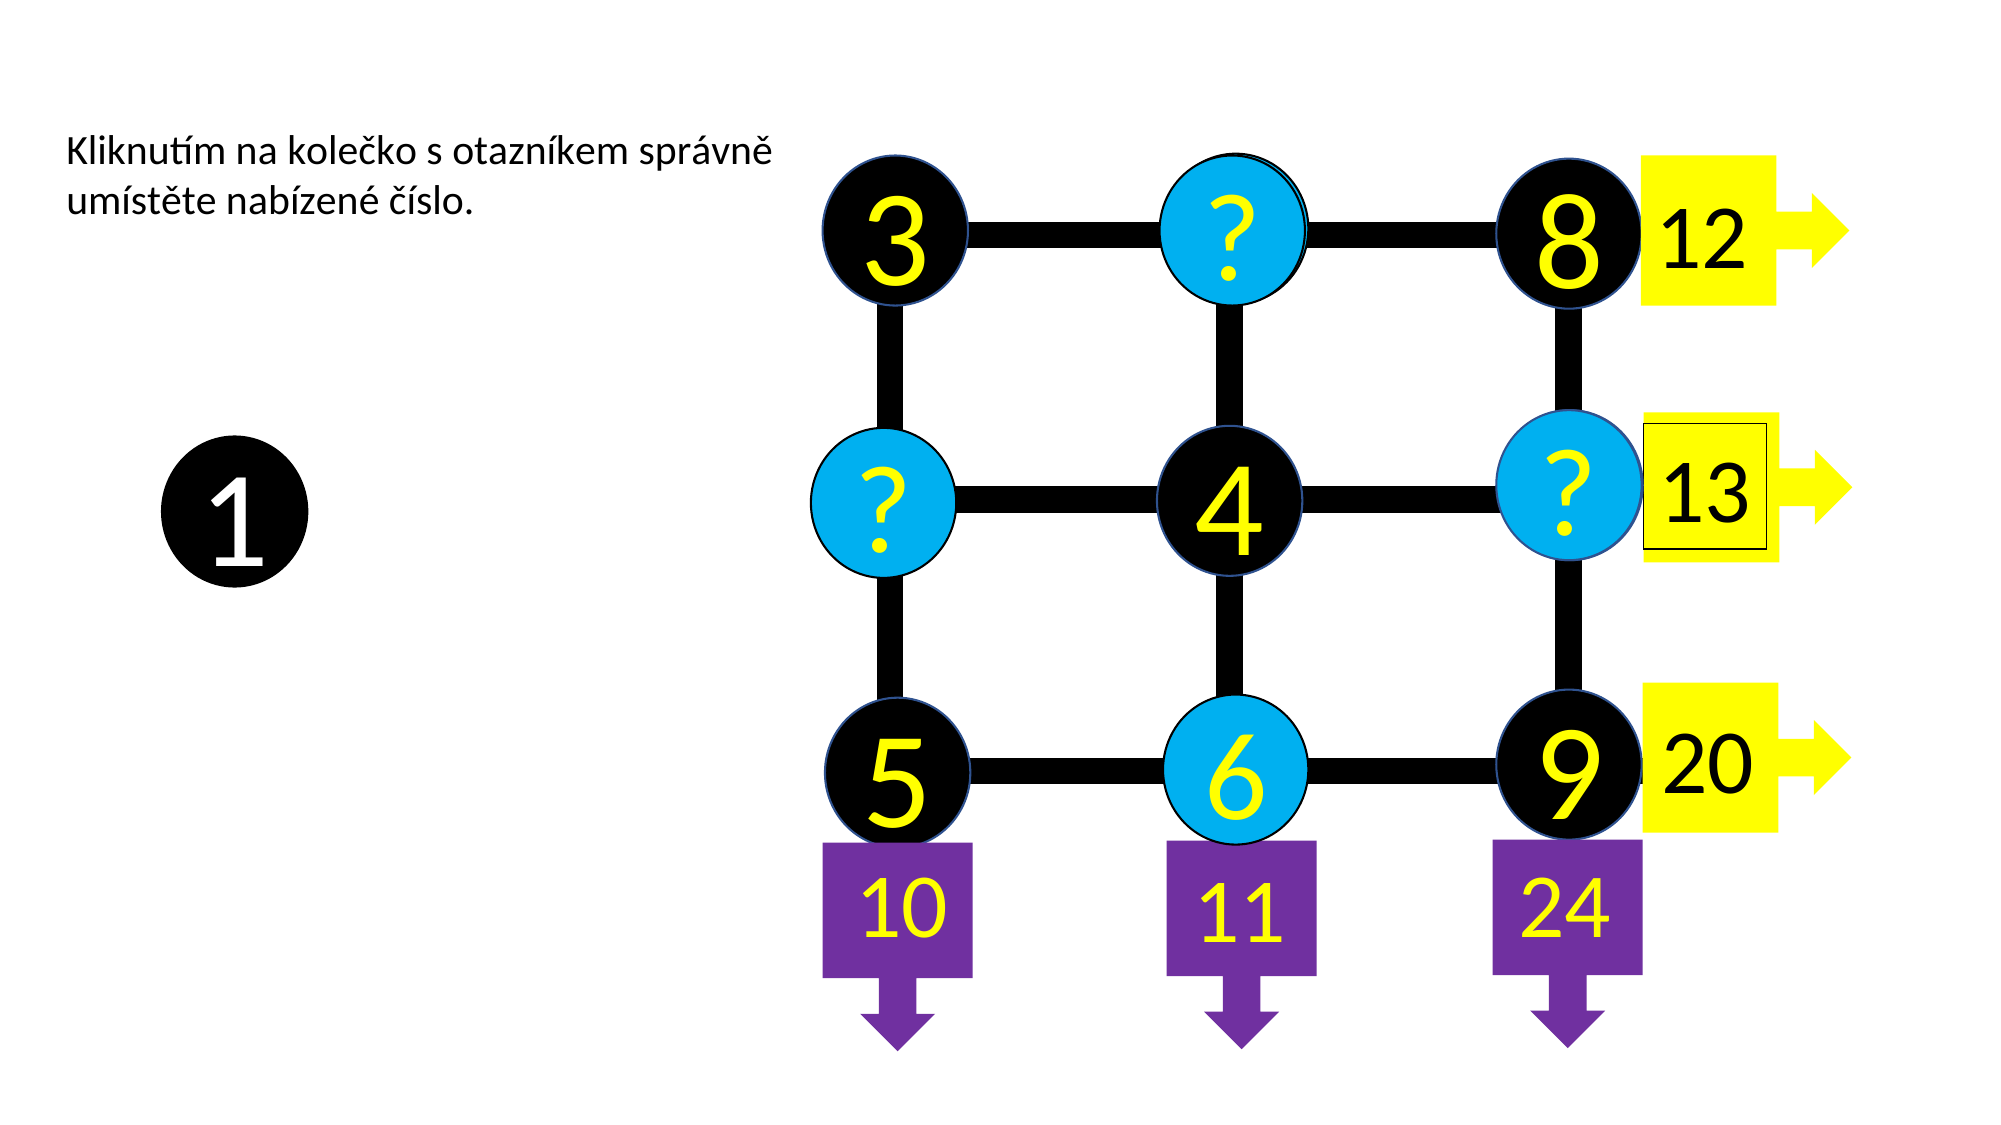

Kliknutím na kolečko s otazníkem správně
umístěte nabízené číslo.
1
3
?
8
12
?
4
13
4
?
1
9
6
20
5
10
24
11